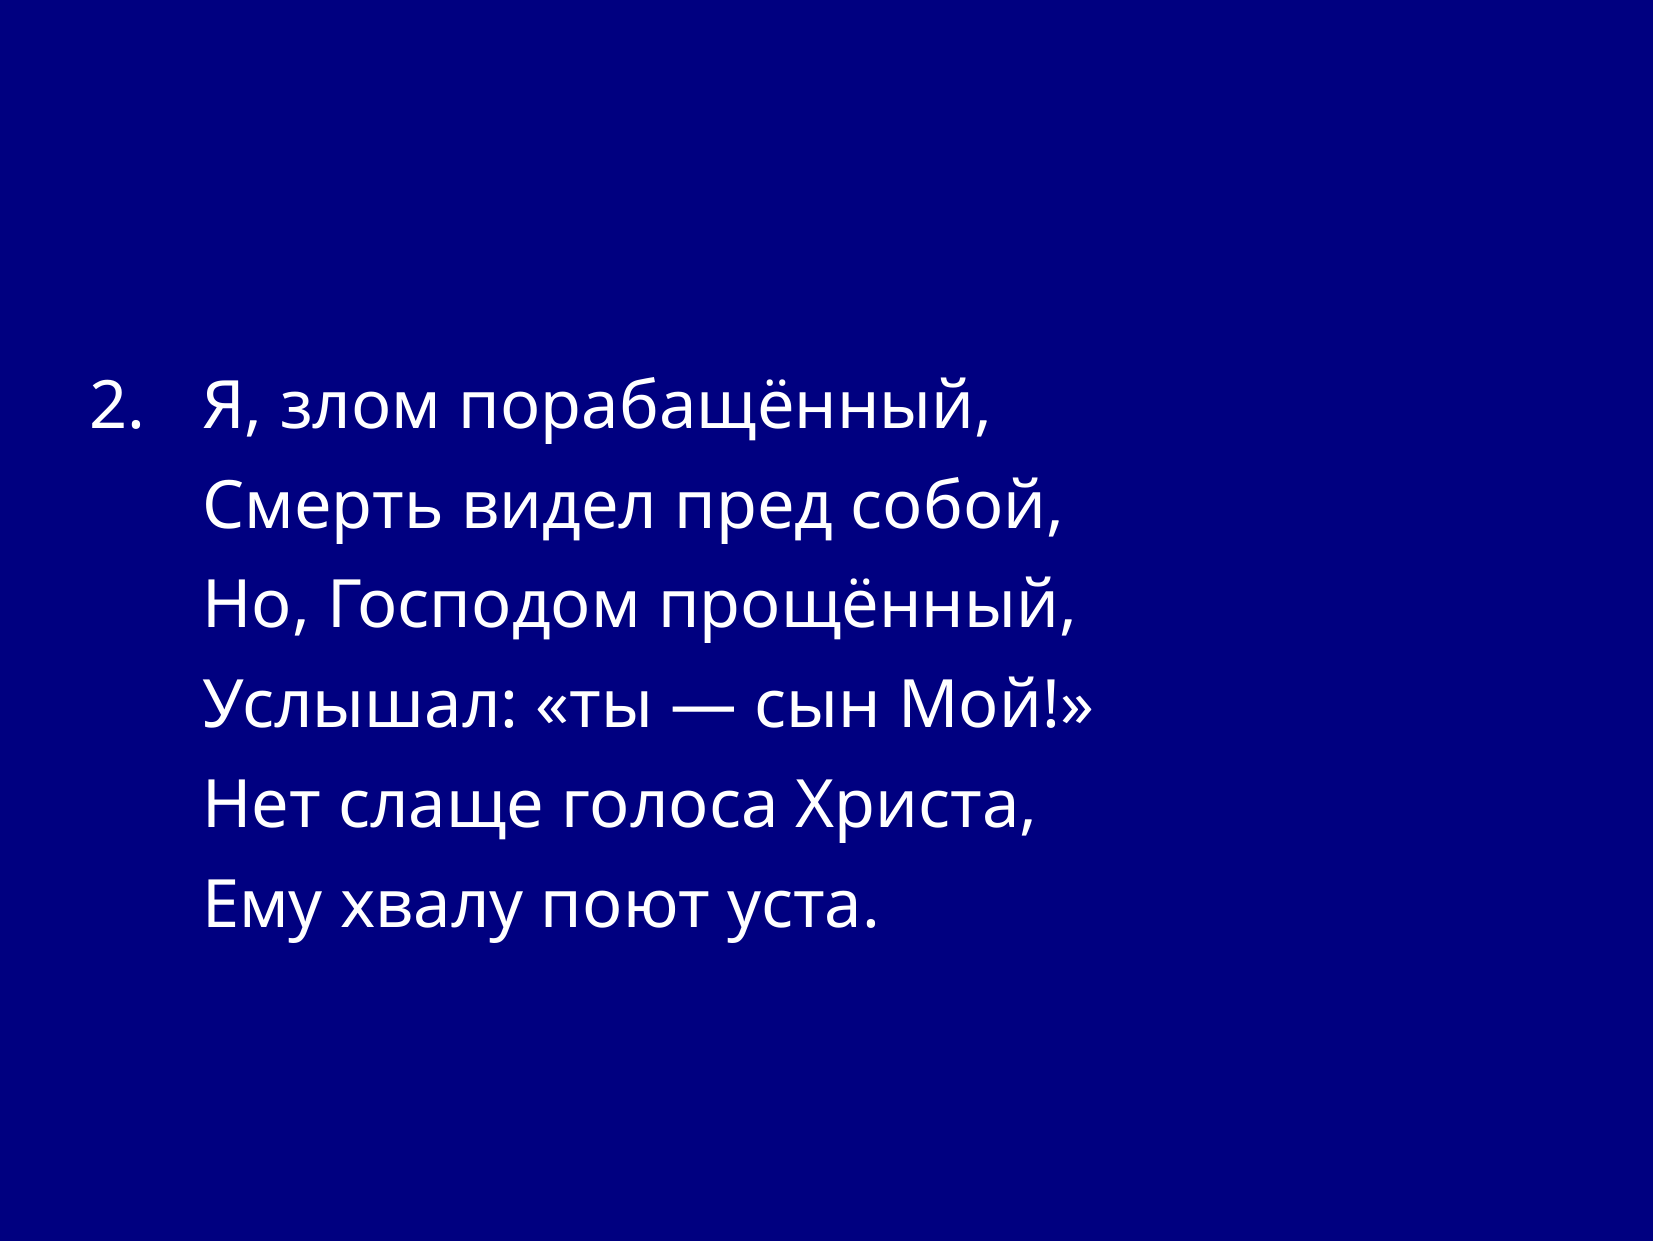

2.	Я, злом порабащённый,
	Смерть видел пред собой,
	Но, Господом прощённый,
	Услышал: «ты — сын Мой!»
	Нет слаще голоса Христа,
	Ему хвалу поют уста.